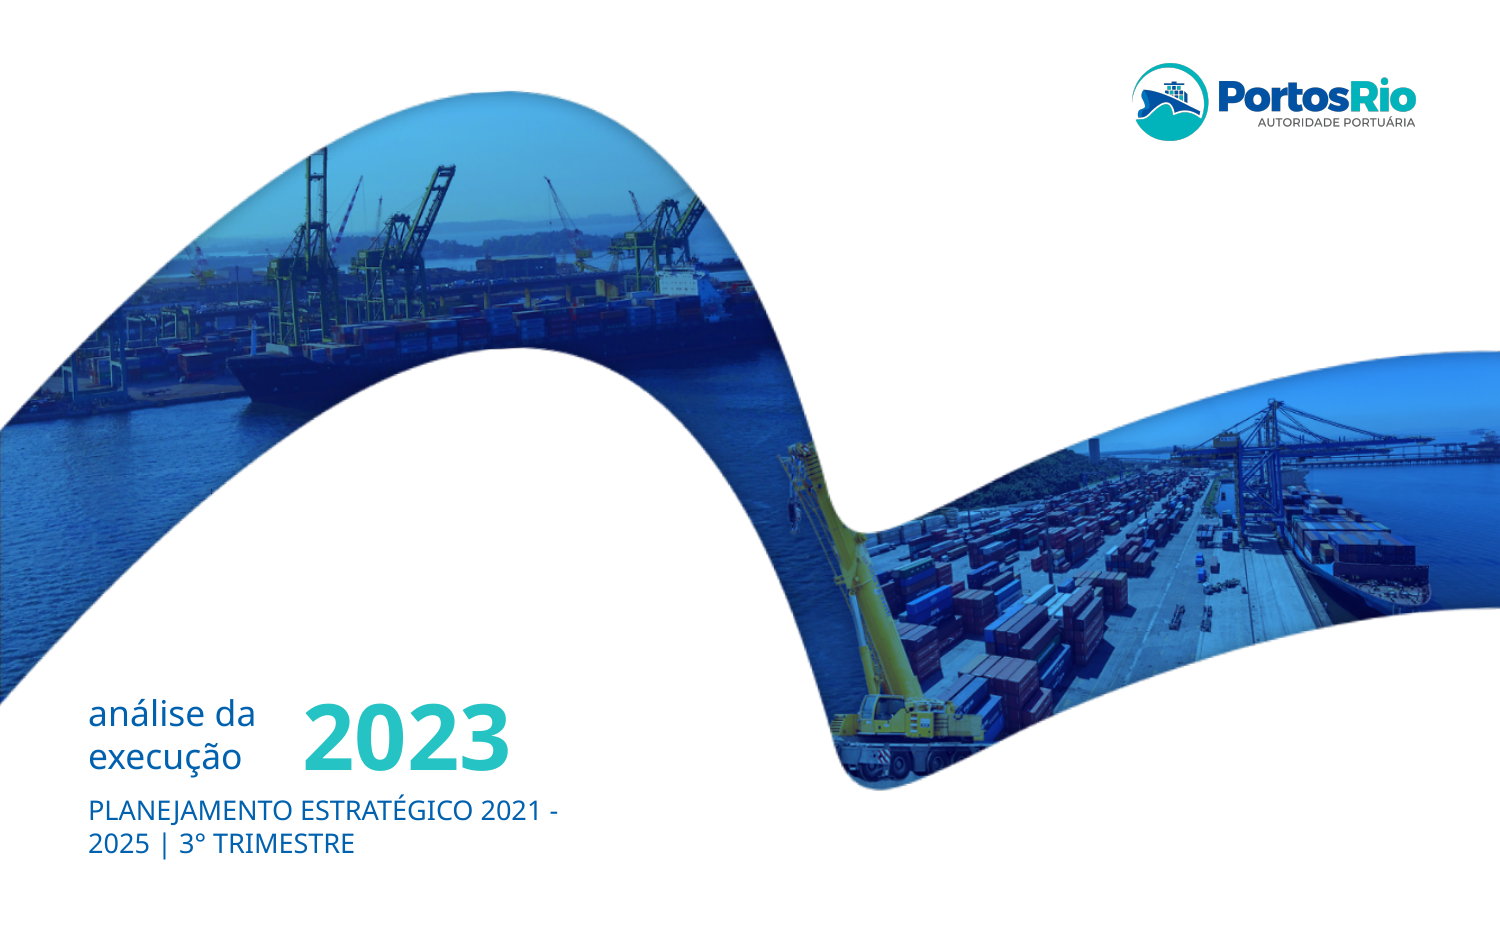

2023
análise da execução
PLANEJAMENTO ESTRATÉGICO 2021 - 2025 | 3° TRIMESTRE